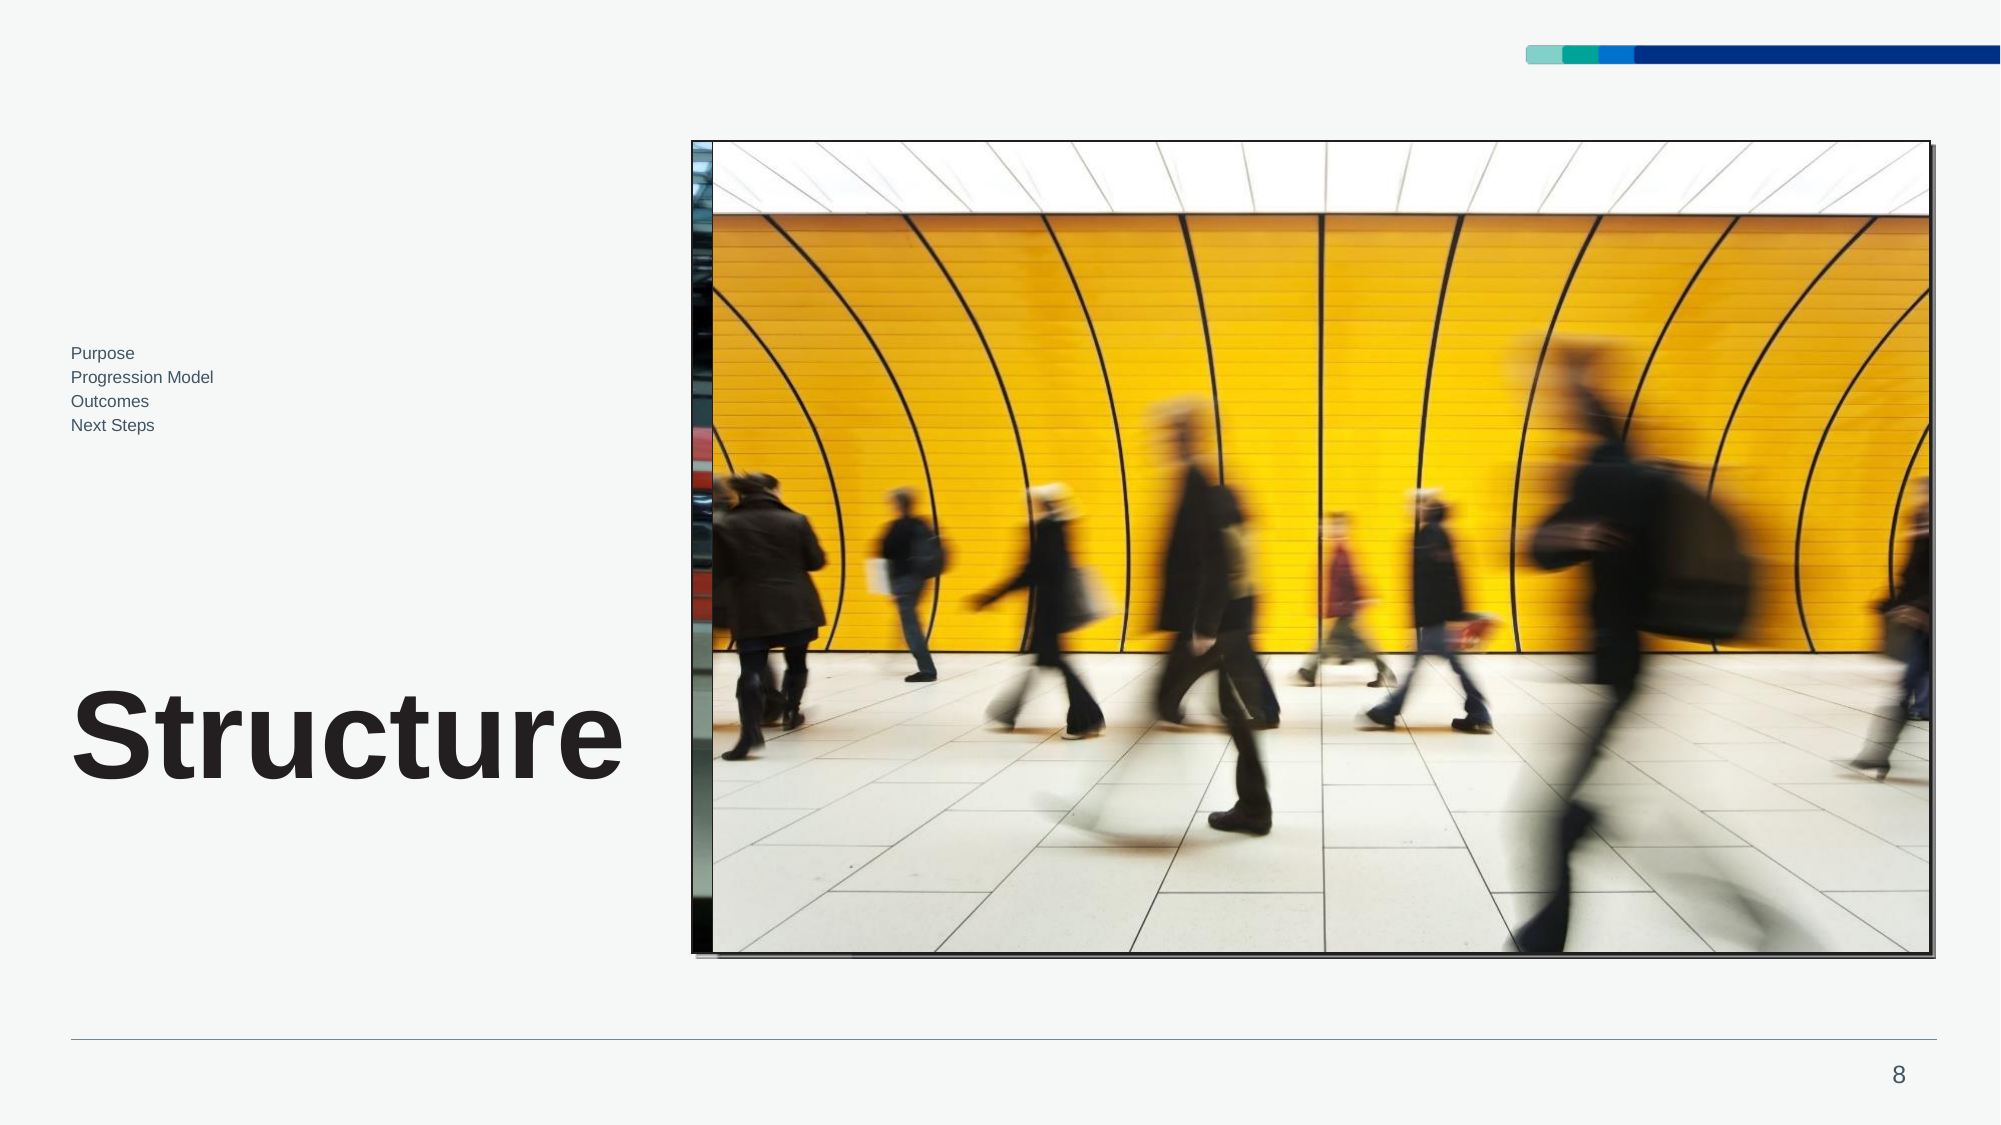

# Purpose
Progression Model
Outcomes
Next Steps
Structure